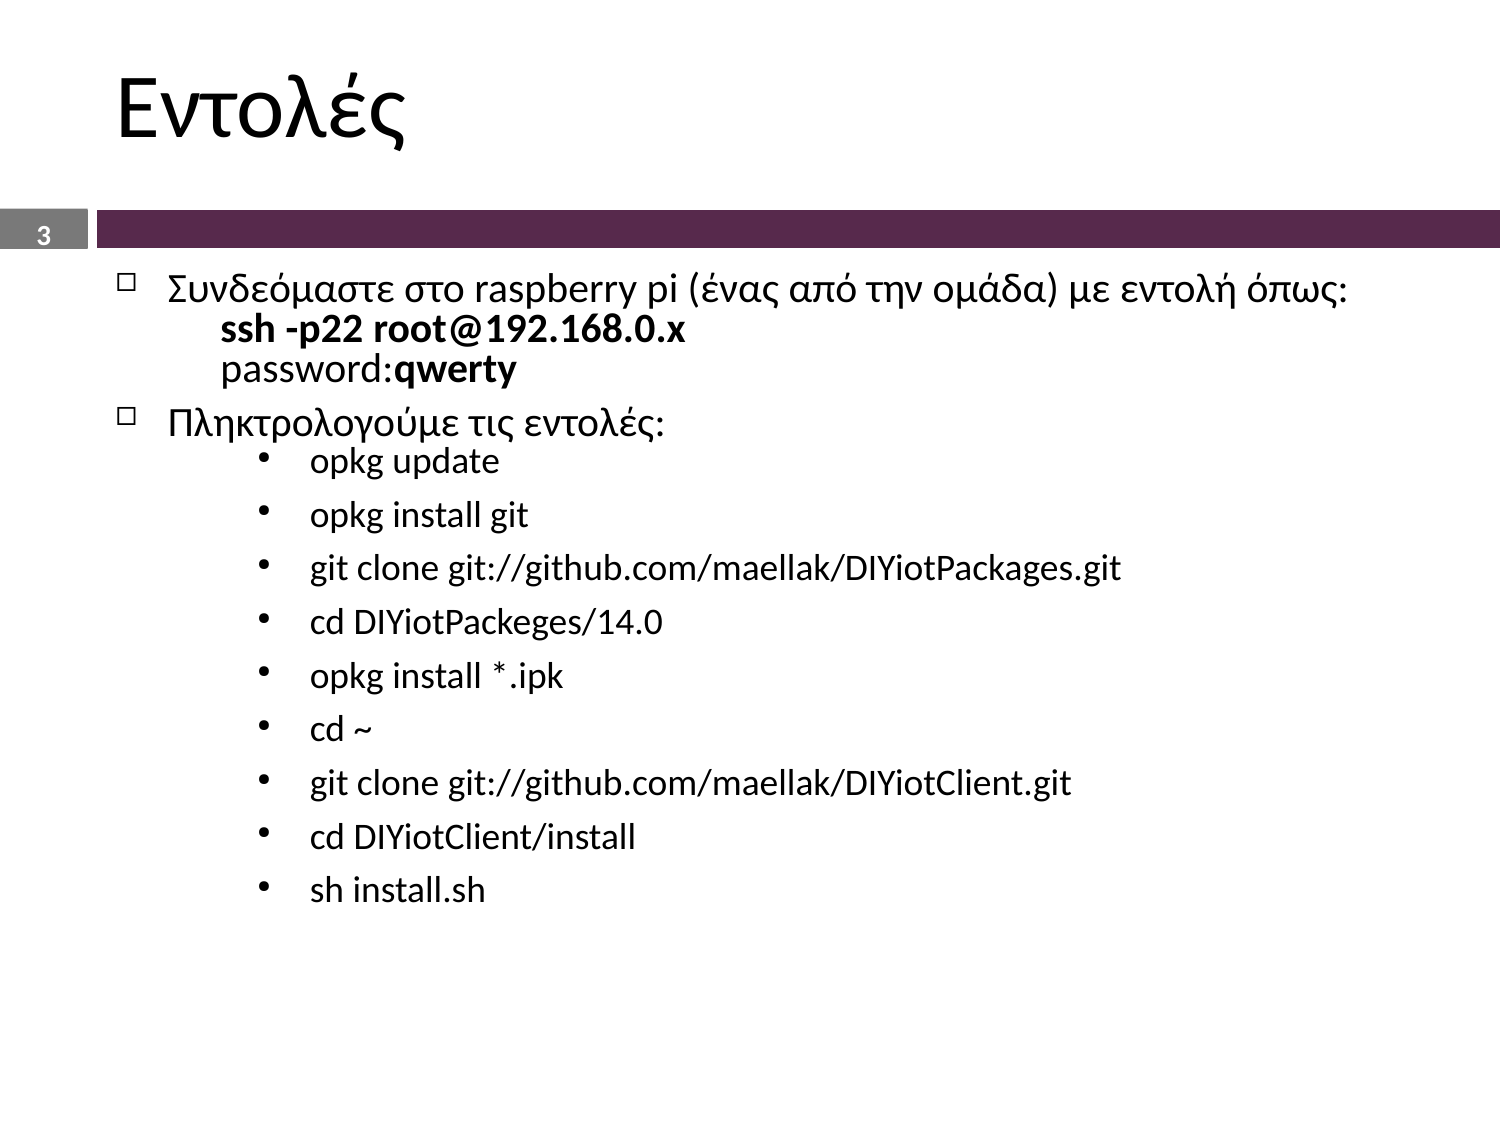

# Εντολές
Συνδεόμαστε στο raspberry pi (ένας από την ομάδα) με εντολή όπως:
ssh -p22 root@192.168.0.x
password:qwerty
Πληκτρολογούμε τις εντολές:
opkg update
opkg install git
git clone git://github.com/maellak/DIYiotPackages.git
cd DIYiotPackeges/14.0
opkg install *.ipk
cd ~
git clone git://github.com/maellak/DIYiotClient.git
cd DIYiotClient/install
sh install.sh